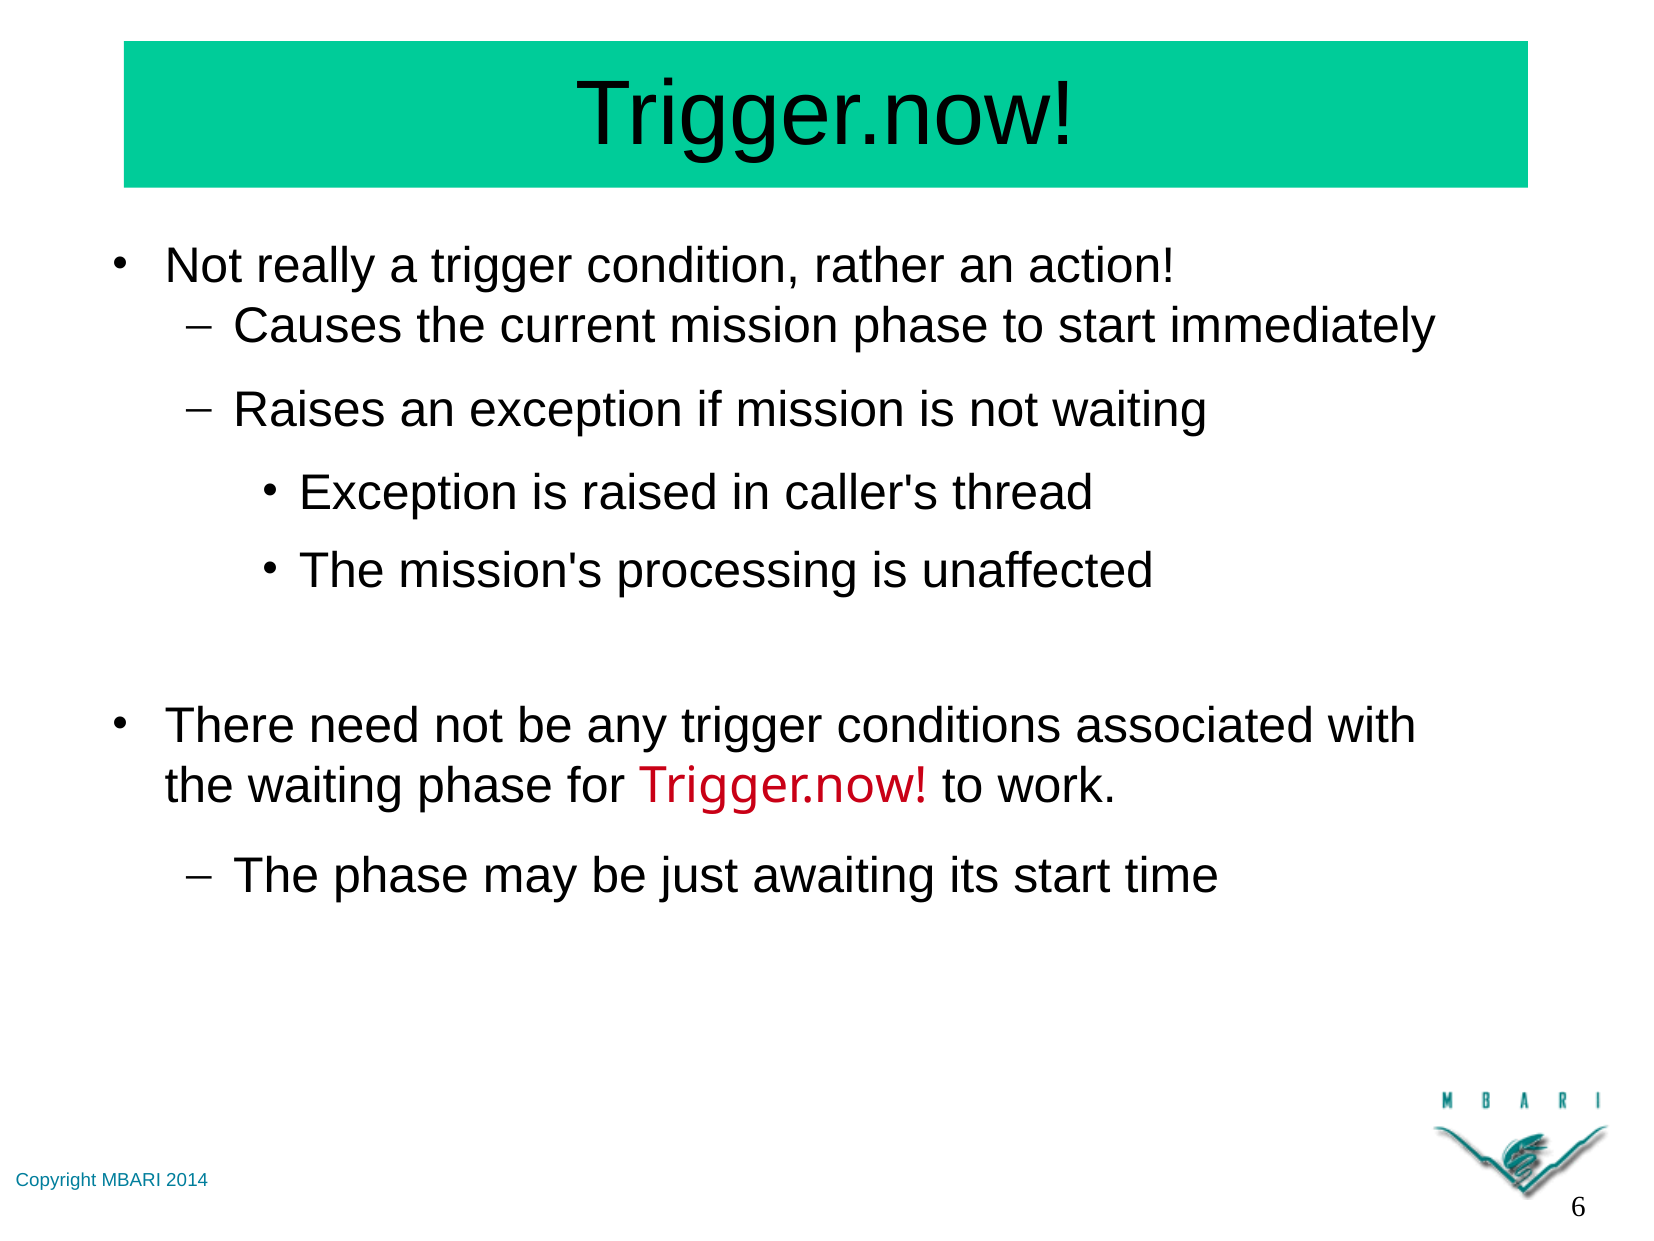

# Trigger.now!
Not really a trigger condition, rather an action!
Causes the current mission phase to start immediately
Raises an exception if mission is not waiting
Exception is raised in caller's thread
The mission's processing is unaffected
There need not be any trigger conditions associated with the waiting phase for Trigger.now! to work.
The phase may be just awaiting its start time